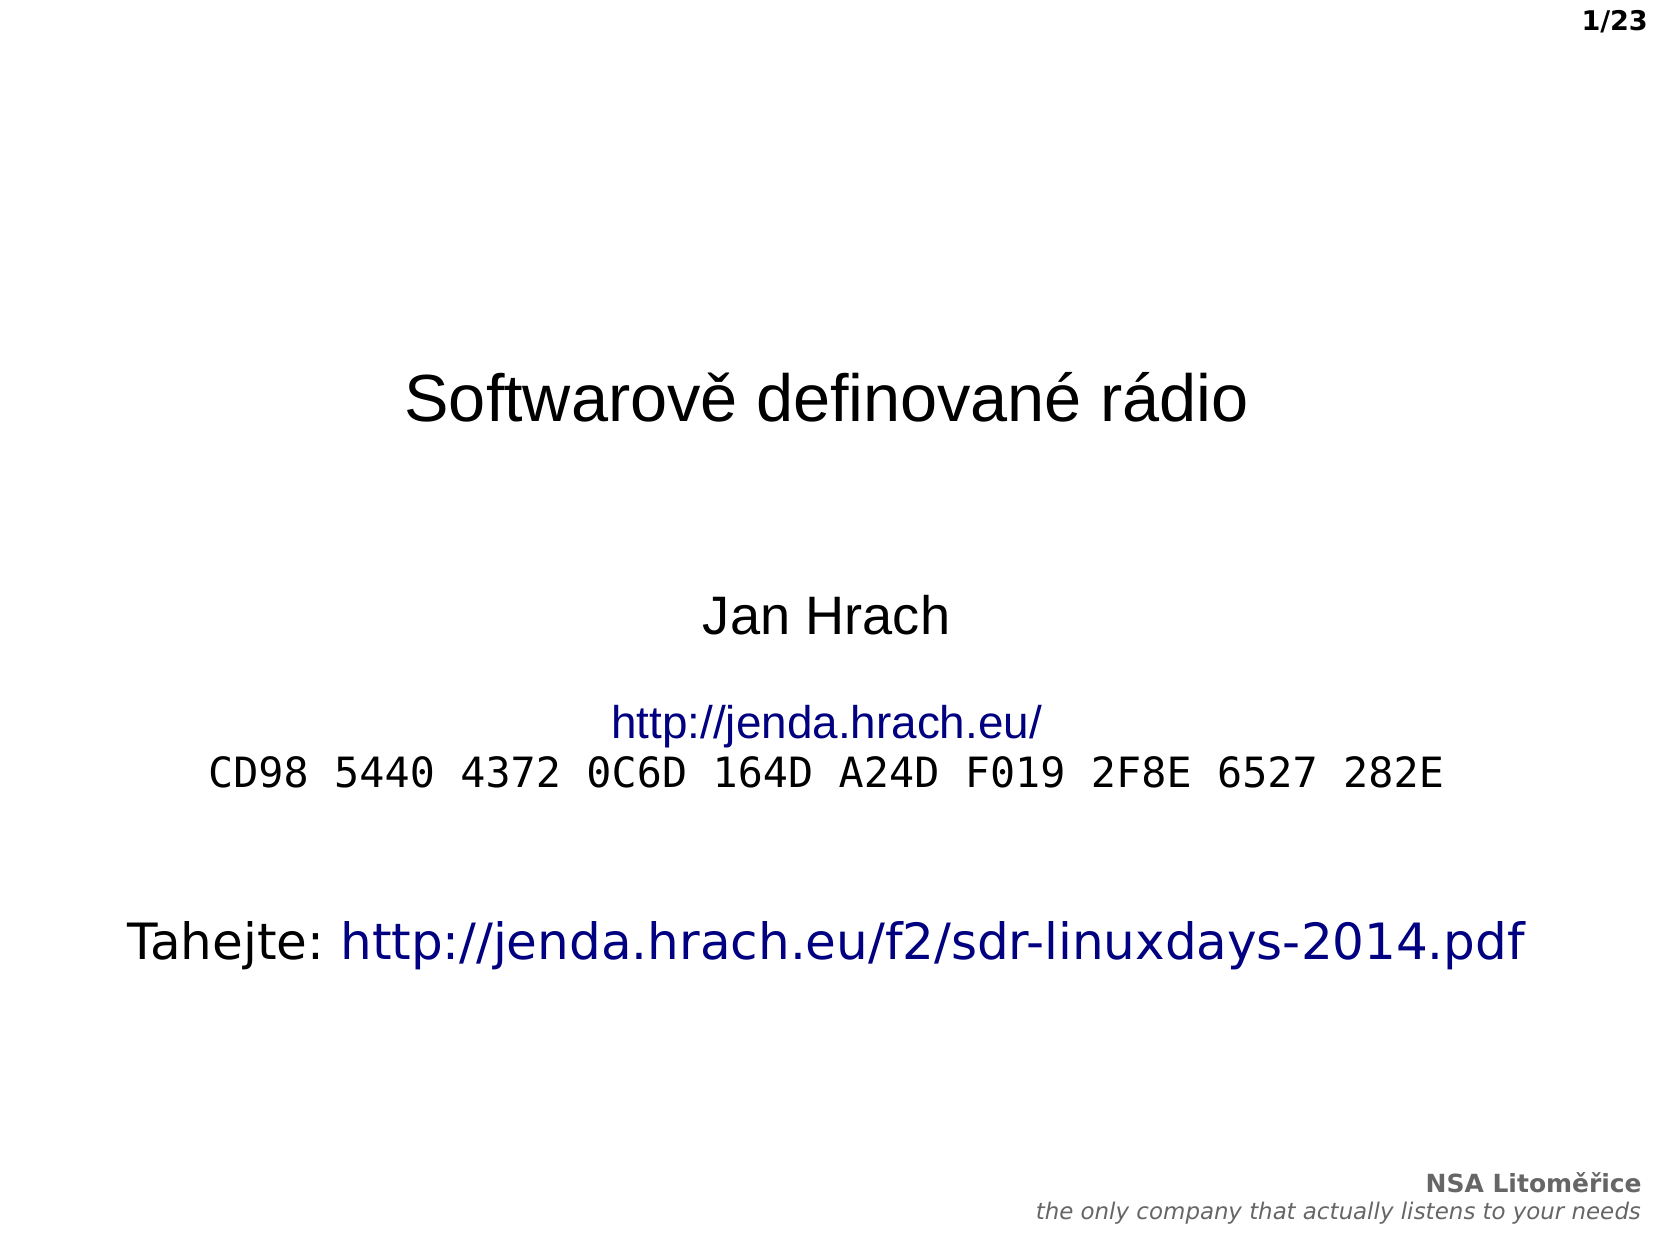

aaa
#
Softwarově definované rádio
Jan Hrach
http://jenda.hrach.eu/
CD98 5440 4372 0C6D 164D A24D F019 2F8E 6527 282E
Tahejte: http://jenda.hrach.eu/f2/sdr-linuxdays-2014.pdf
1